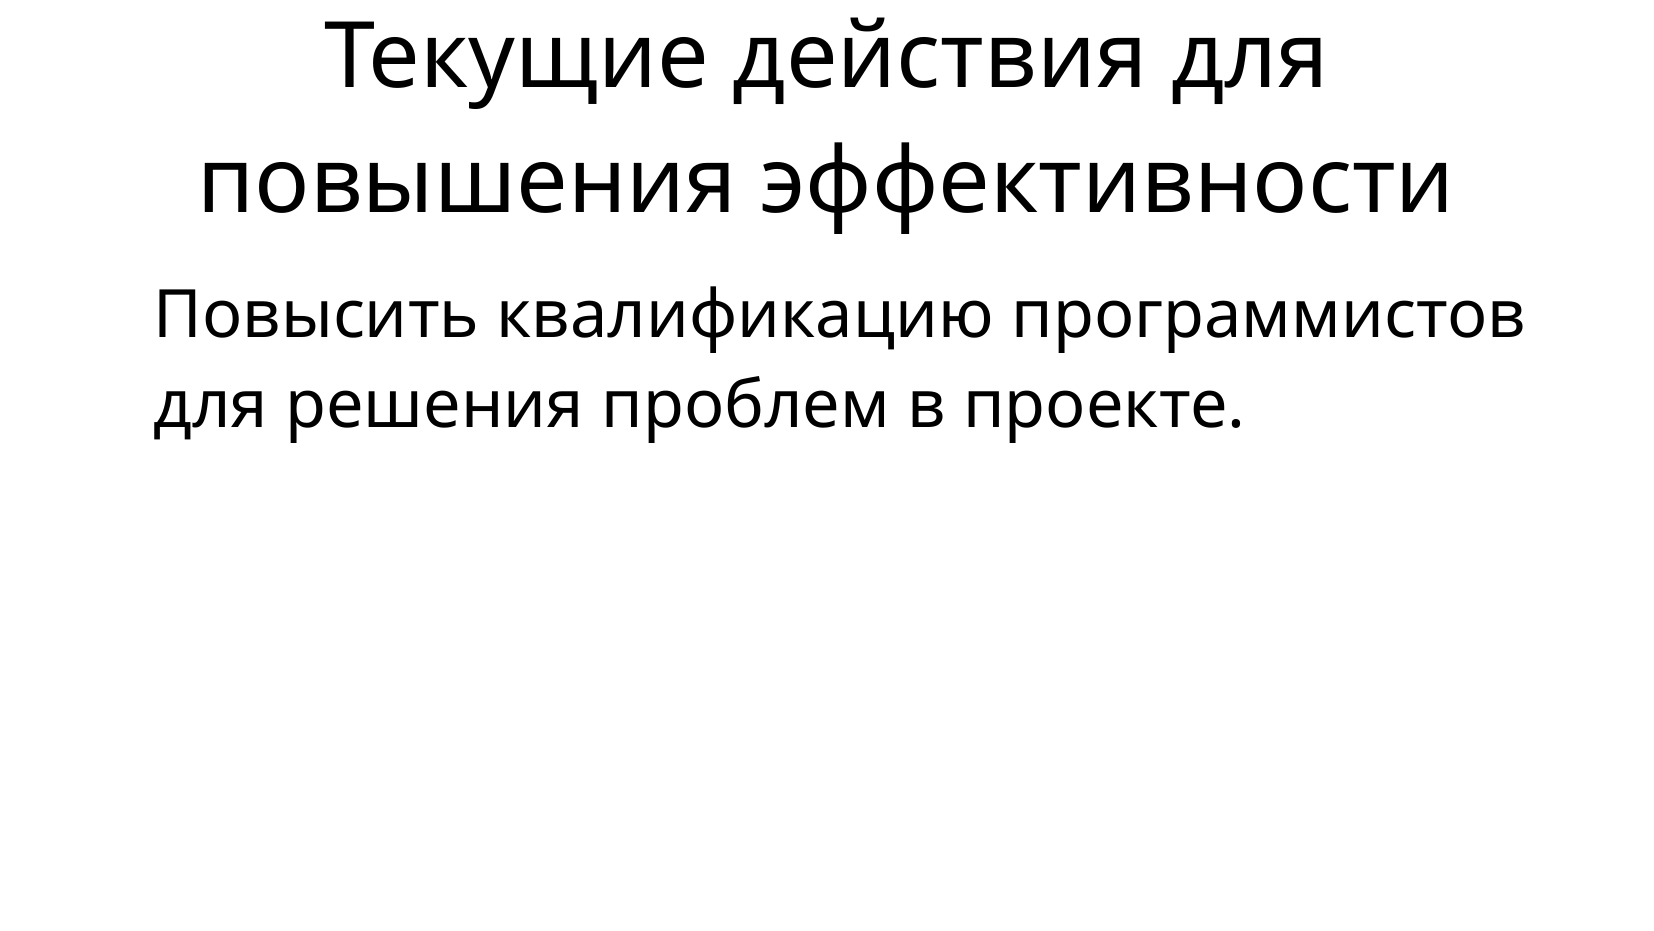

# Текущие действия для повышения эффективности
Повысить квалификацию программистов для решения проблем в проекте.